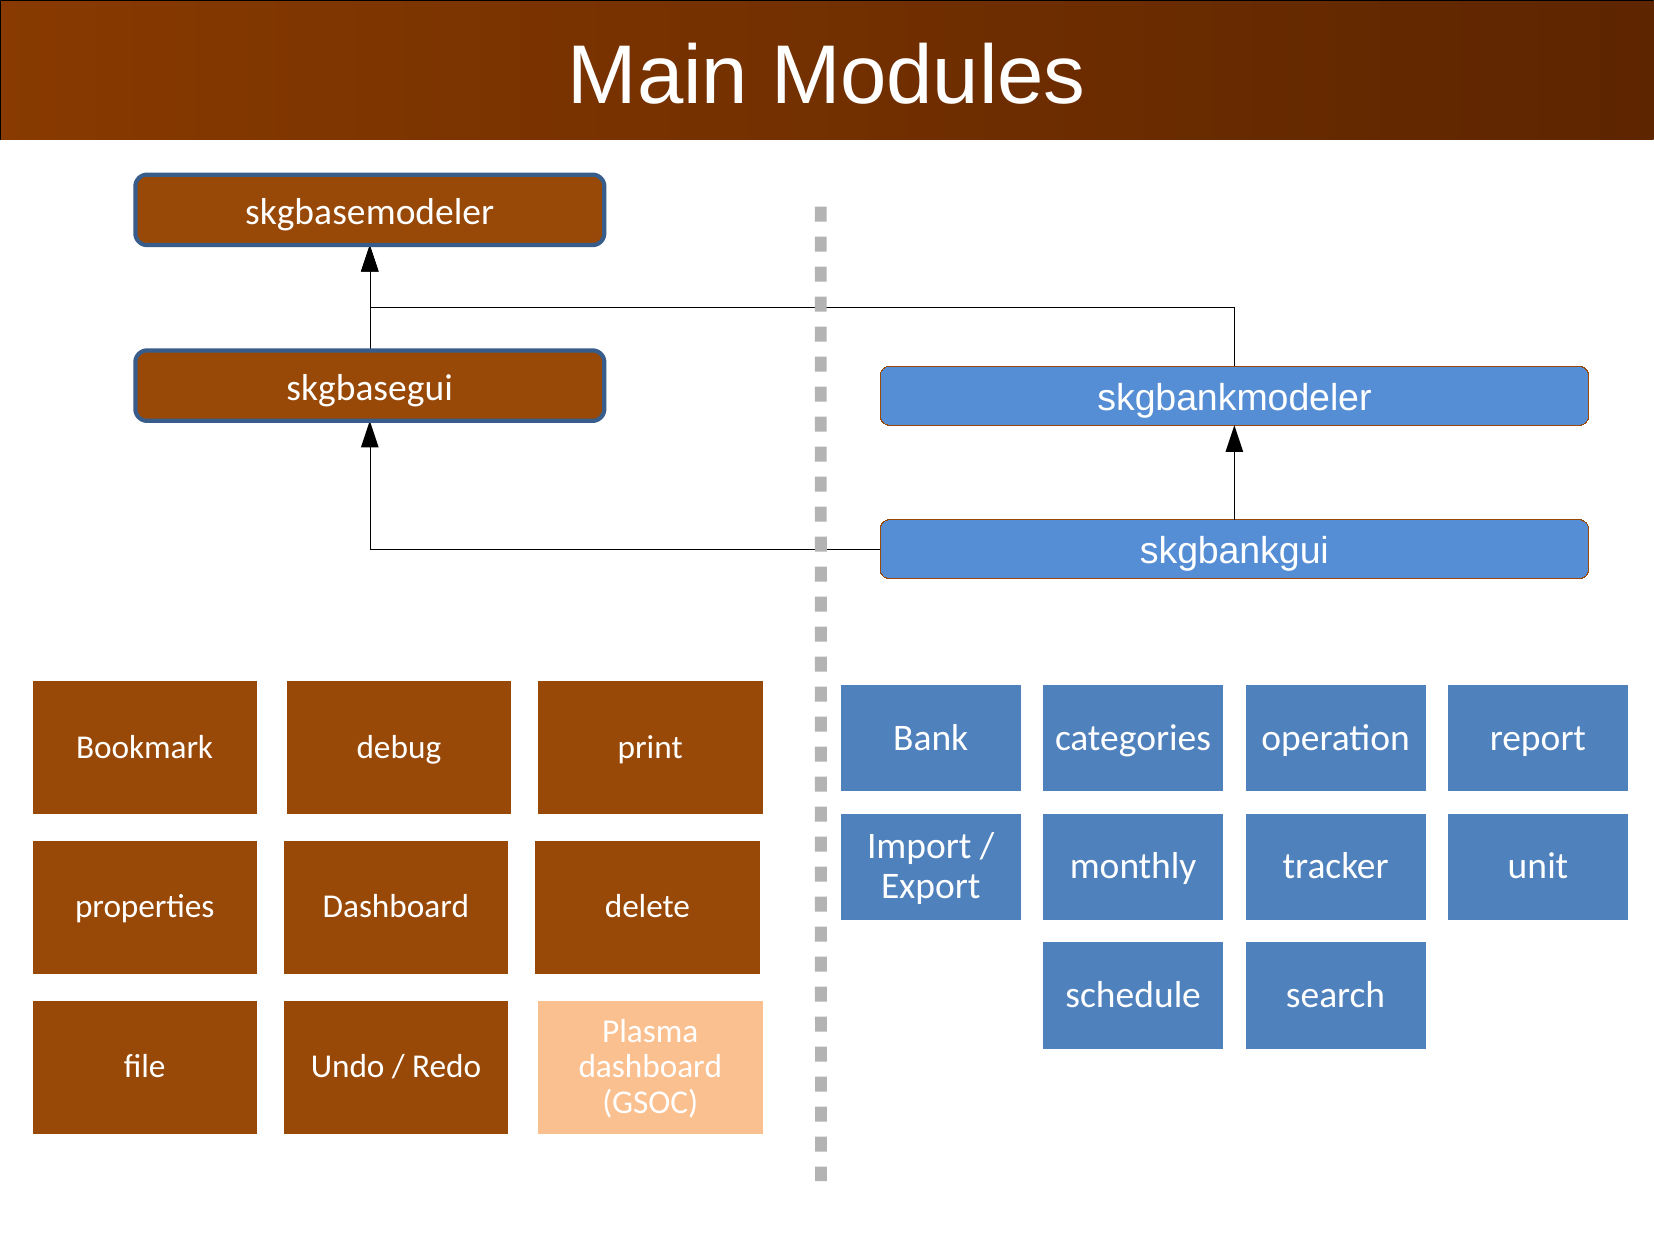

# Main Modules
skgbasemodeler
skgbasegui
skgbankmodeler
skgbankgui
Bank
categories
operation
report
Import / Export
monthly
tracker
unit
schedule
search
Bookmark
debug
print
properties
Dashboard
delete
file
Undo / Redo
Plasma dashboard (GSOC)